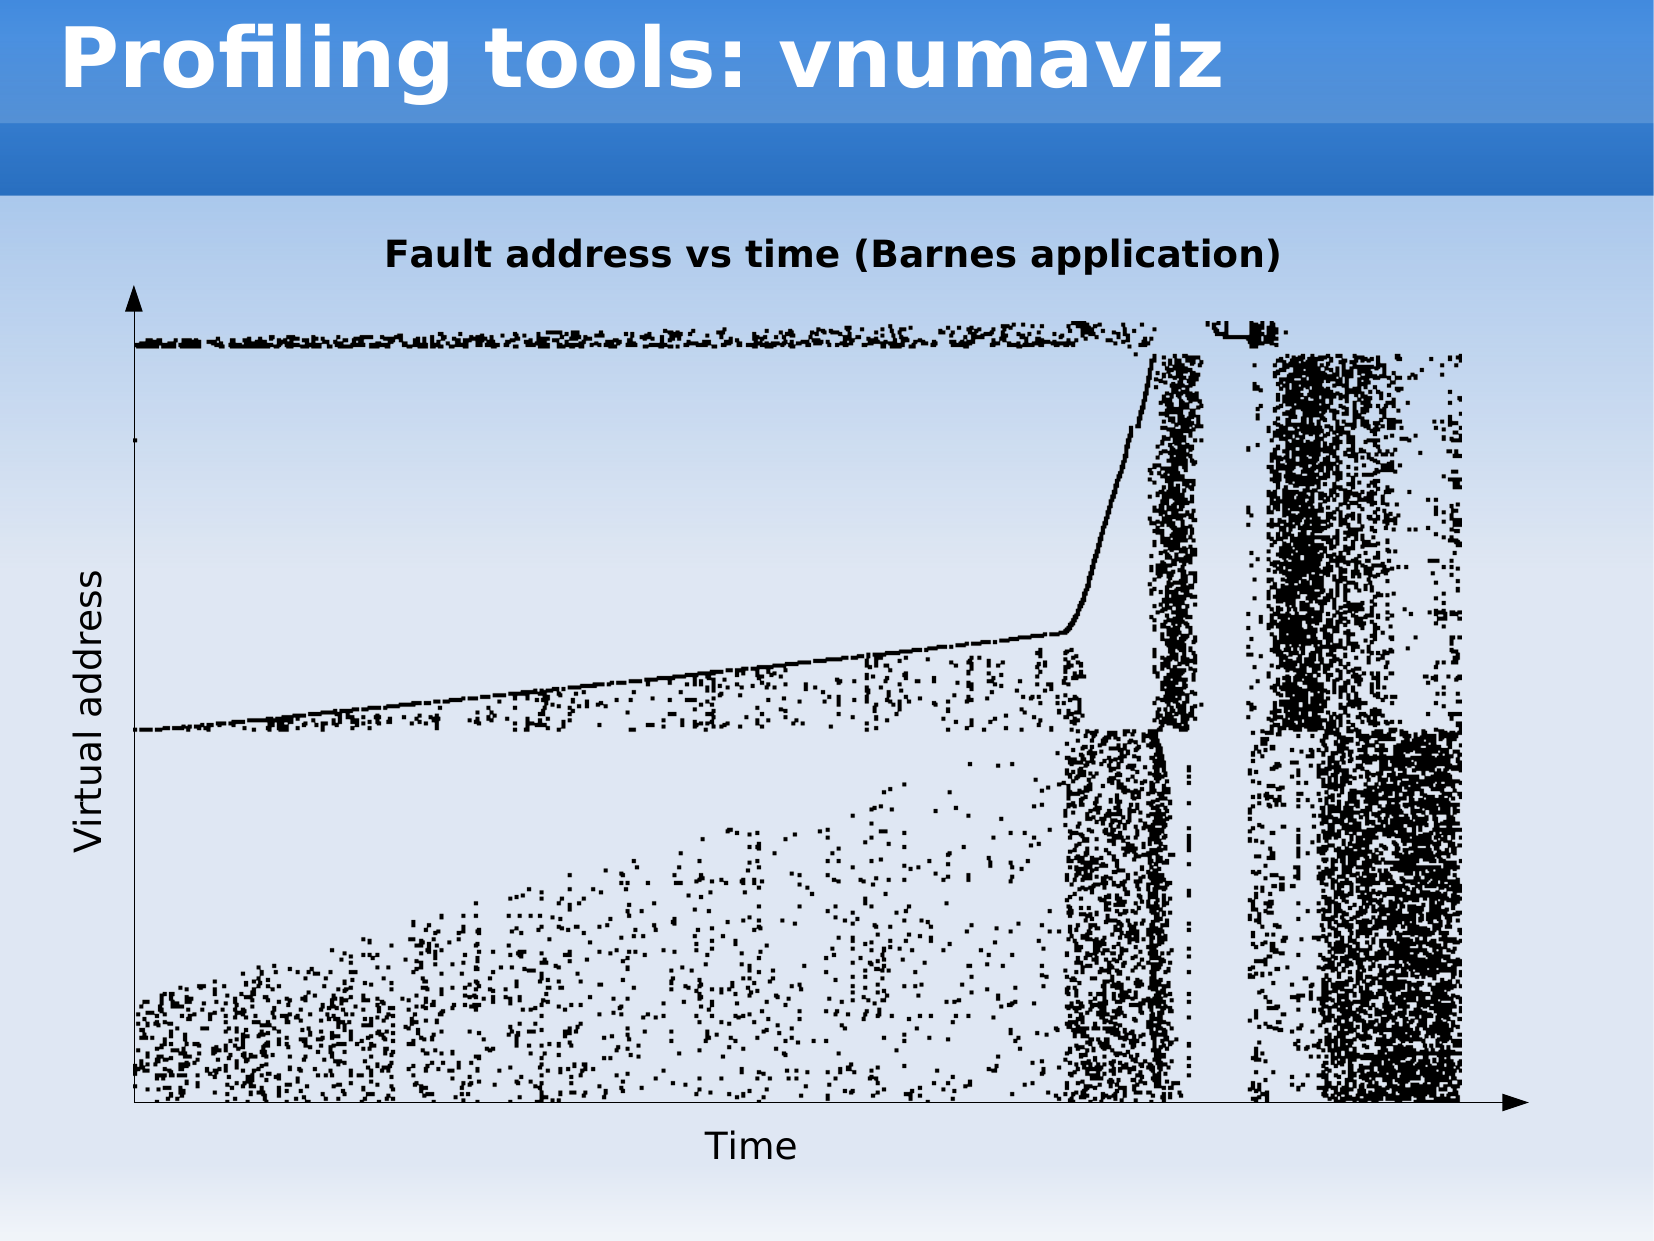

# Profiling tools: vnumaviz
Fault address vs time (Barnes application)
Virtual address
Time